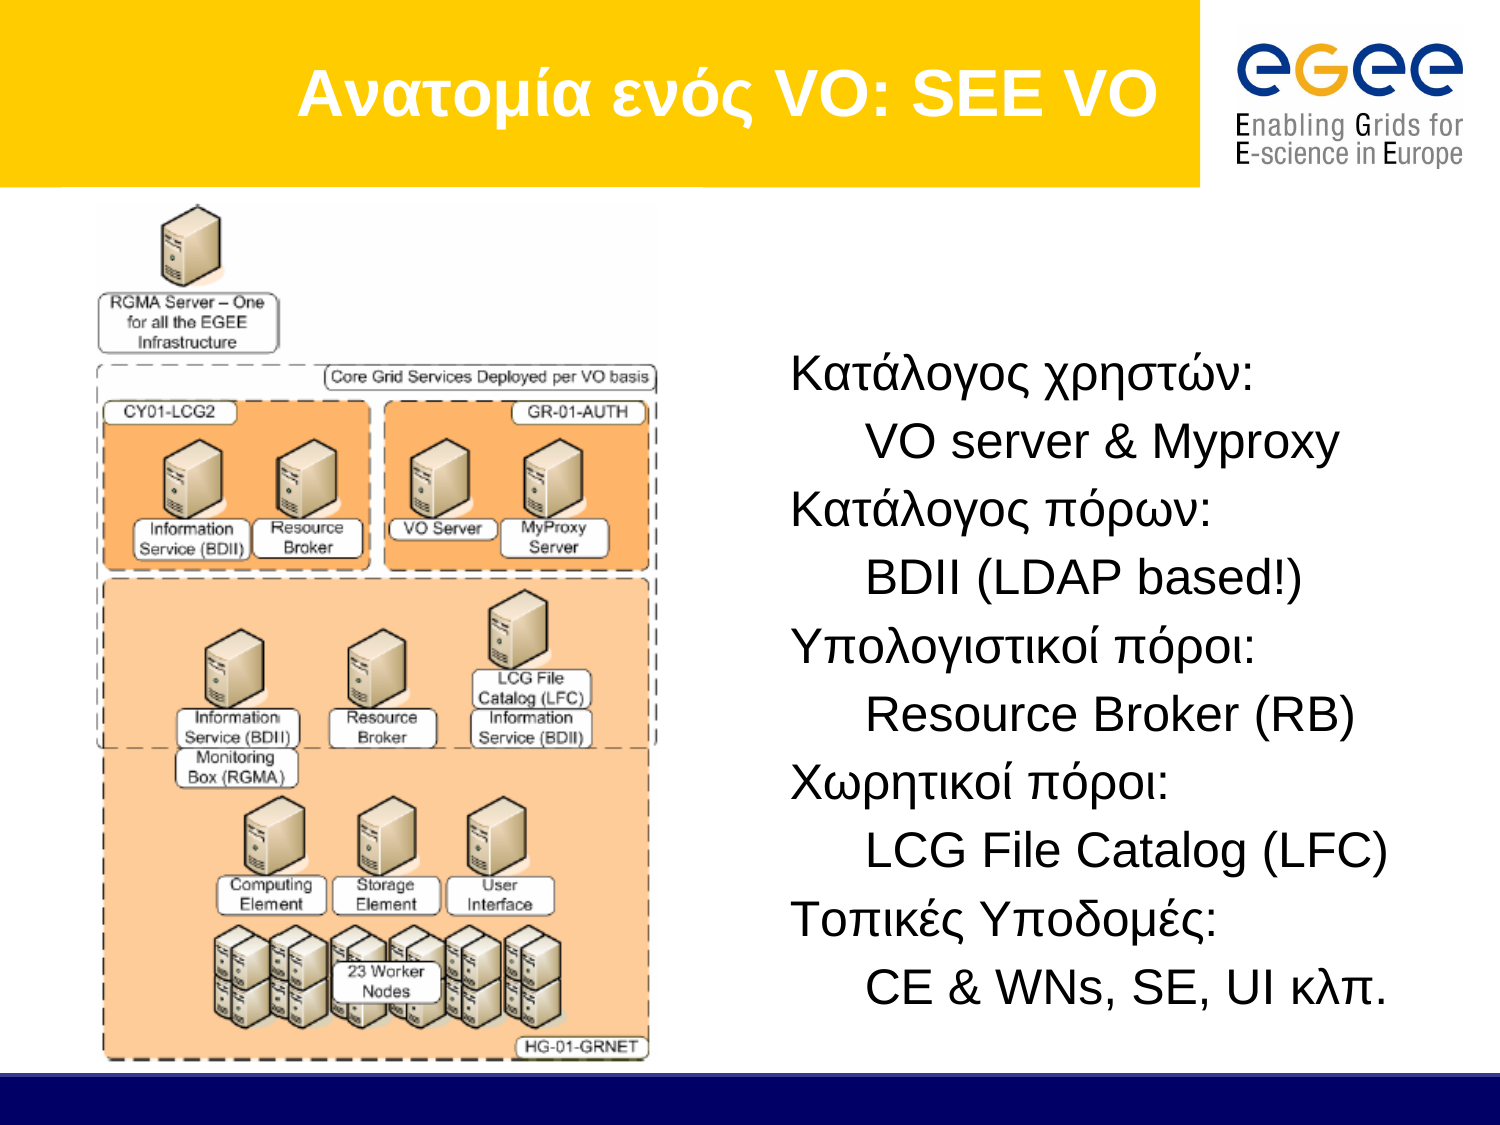

# Ανατομία ενός VO: SEE VO
Κατάλογος χρηστών:
VO server & Myproxy
Κατάλογος πόρων:
BDII (LDAP based!)
Υπολογιστικοί πόροι:
Resource Broker (RB)
Χωρητικοί πόροι:
LCG File Catalog (LFC)
Τοπικές Υποδομές:
CE & WNs, SE, UI κλπ.